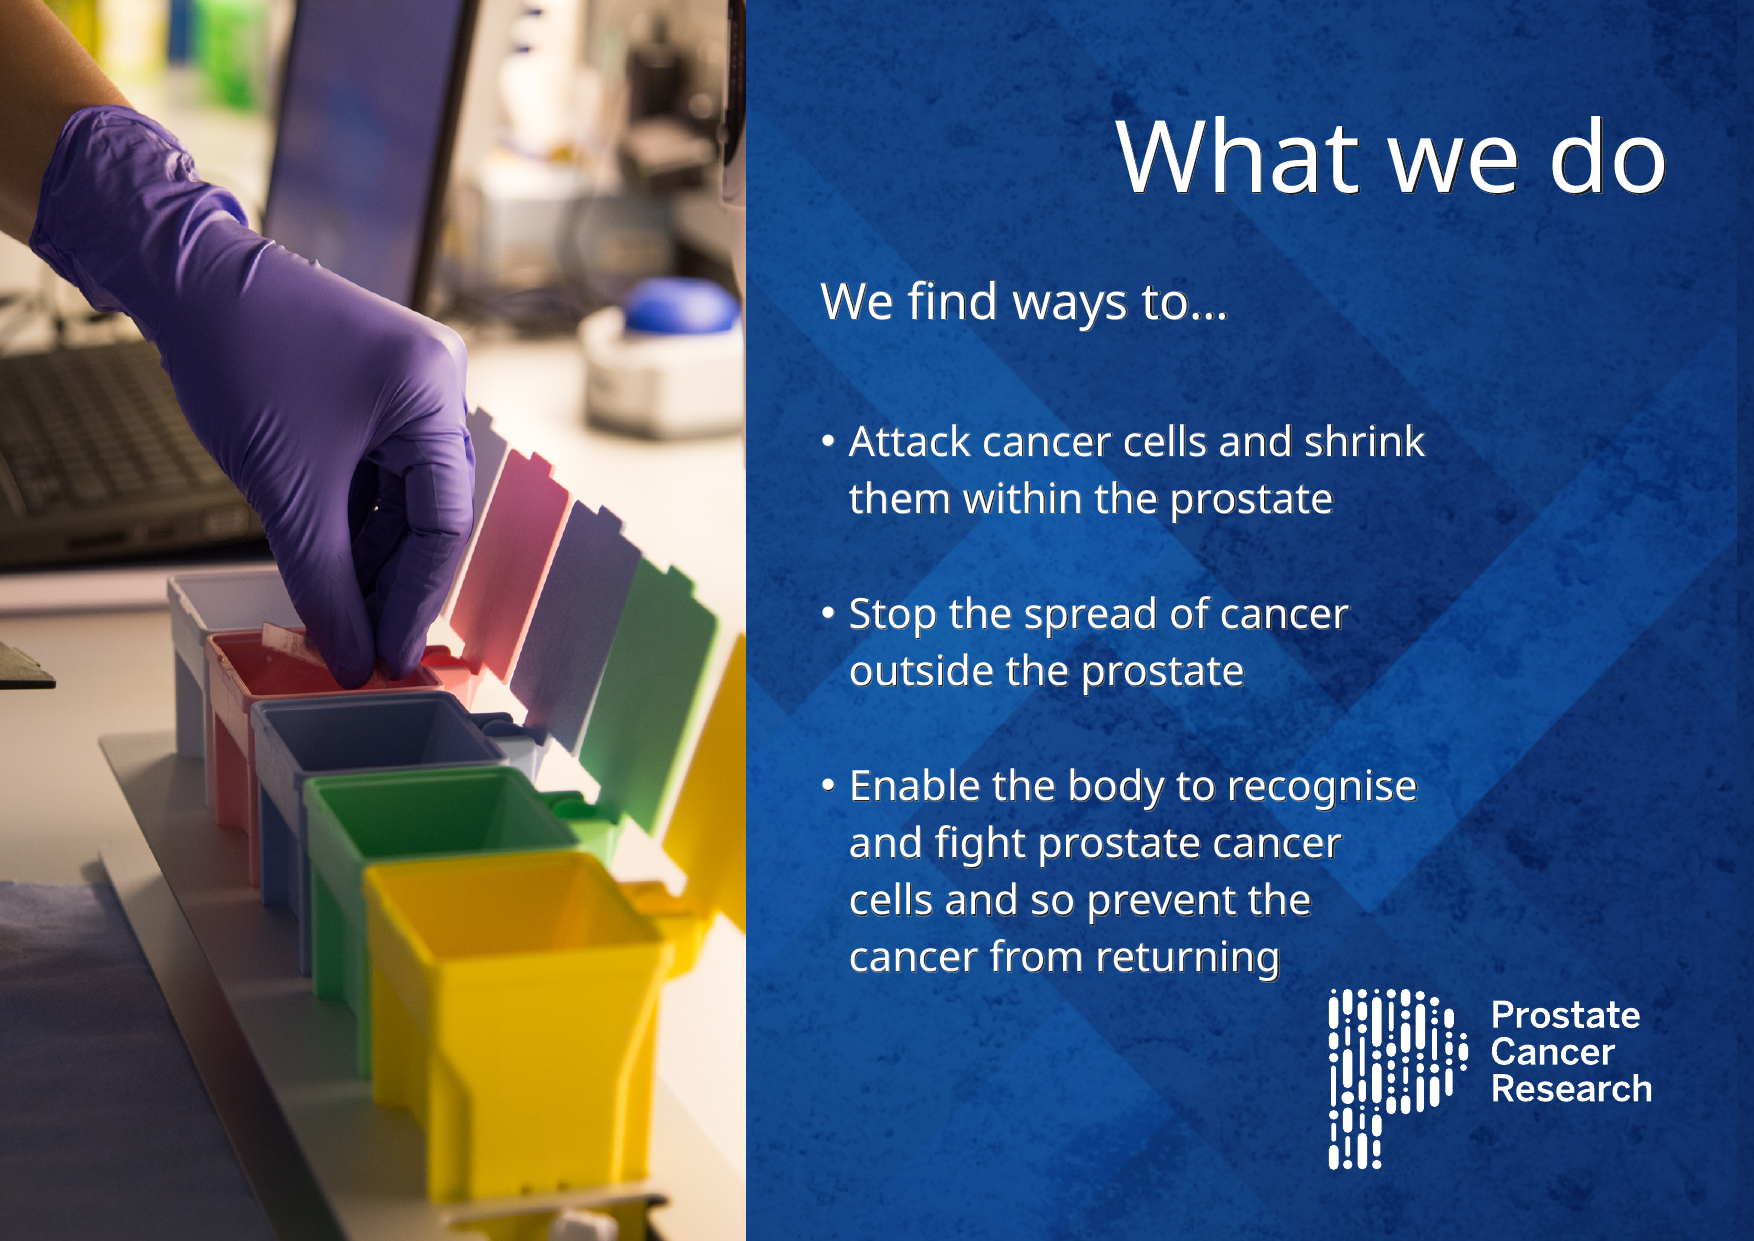

What we do
We find ways to…
Attack cancer cells and shrink them within the prostate
Stop the spread of cancer outside the prostate
Enable the body to recognise and fight prostate cancer cells and so prevent the cancer from returning